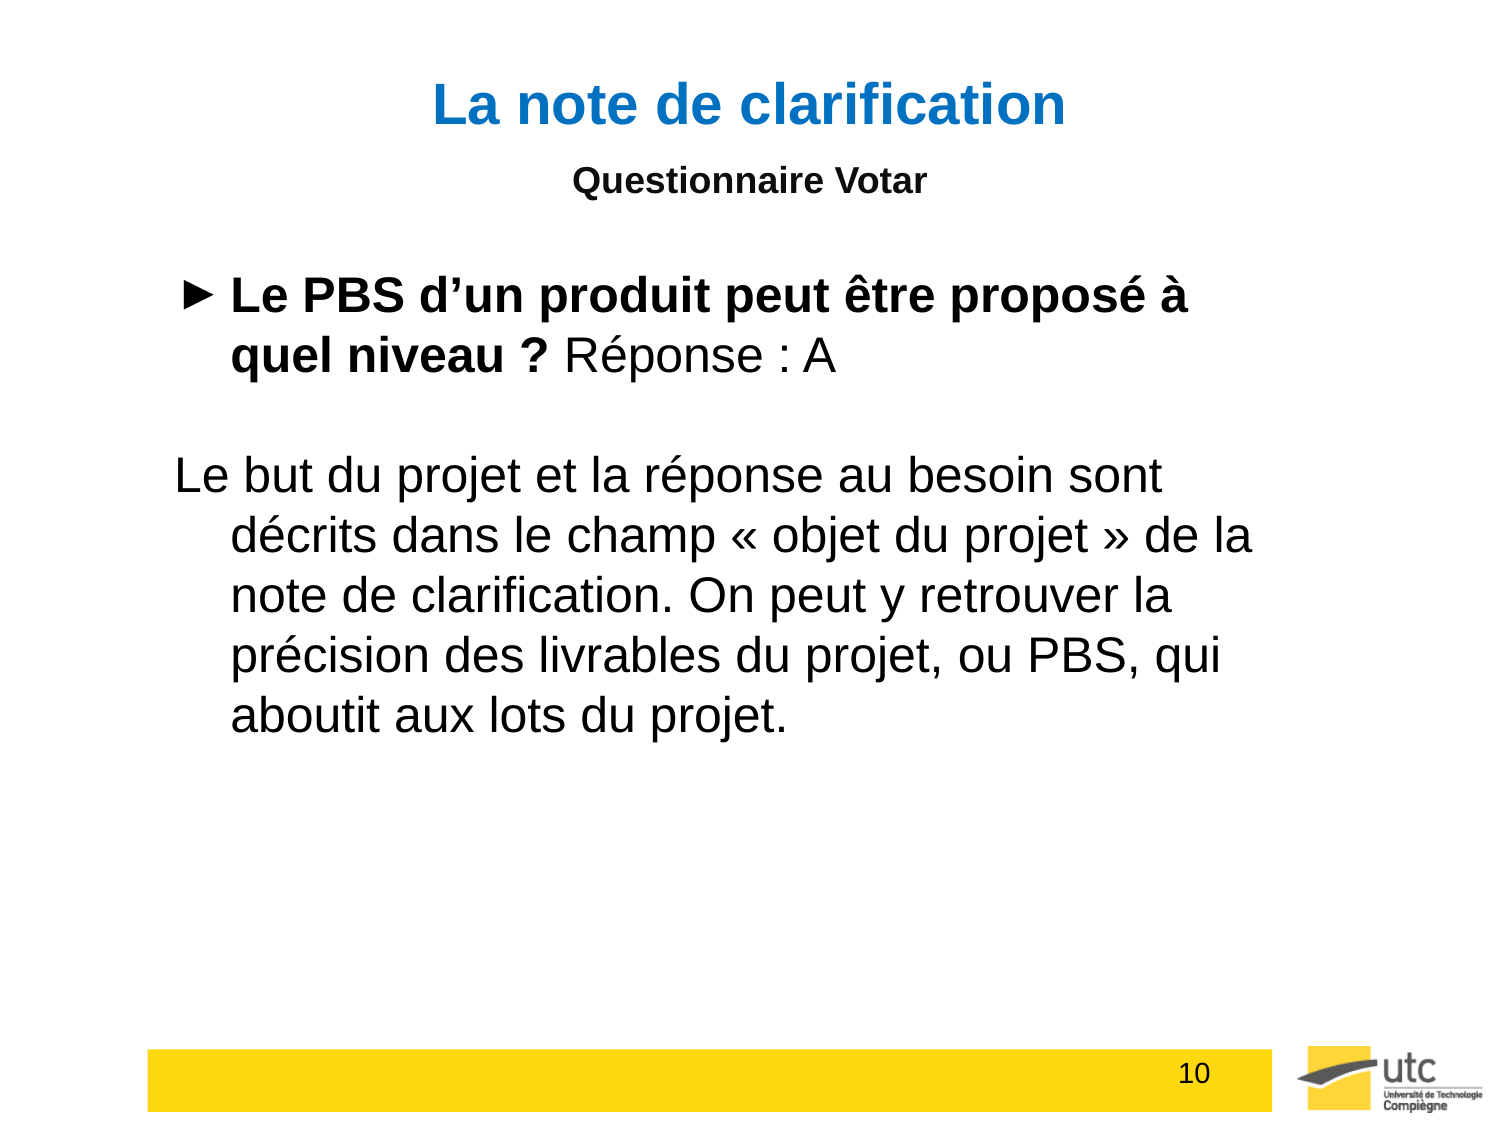

La note de clarification
Questionnaire Votar
Le PBS d’un produit peut être proposé à quel niveau ? Réponse : A
Le but du projet et la réponse au besoin sont décrits dans le champ « objet du projet » de la note de clarification. On peut y retrouver la précision des livrables du projet, ou PBS, qui aboutit aux lots du projet.